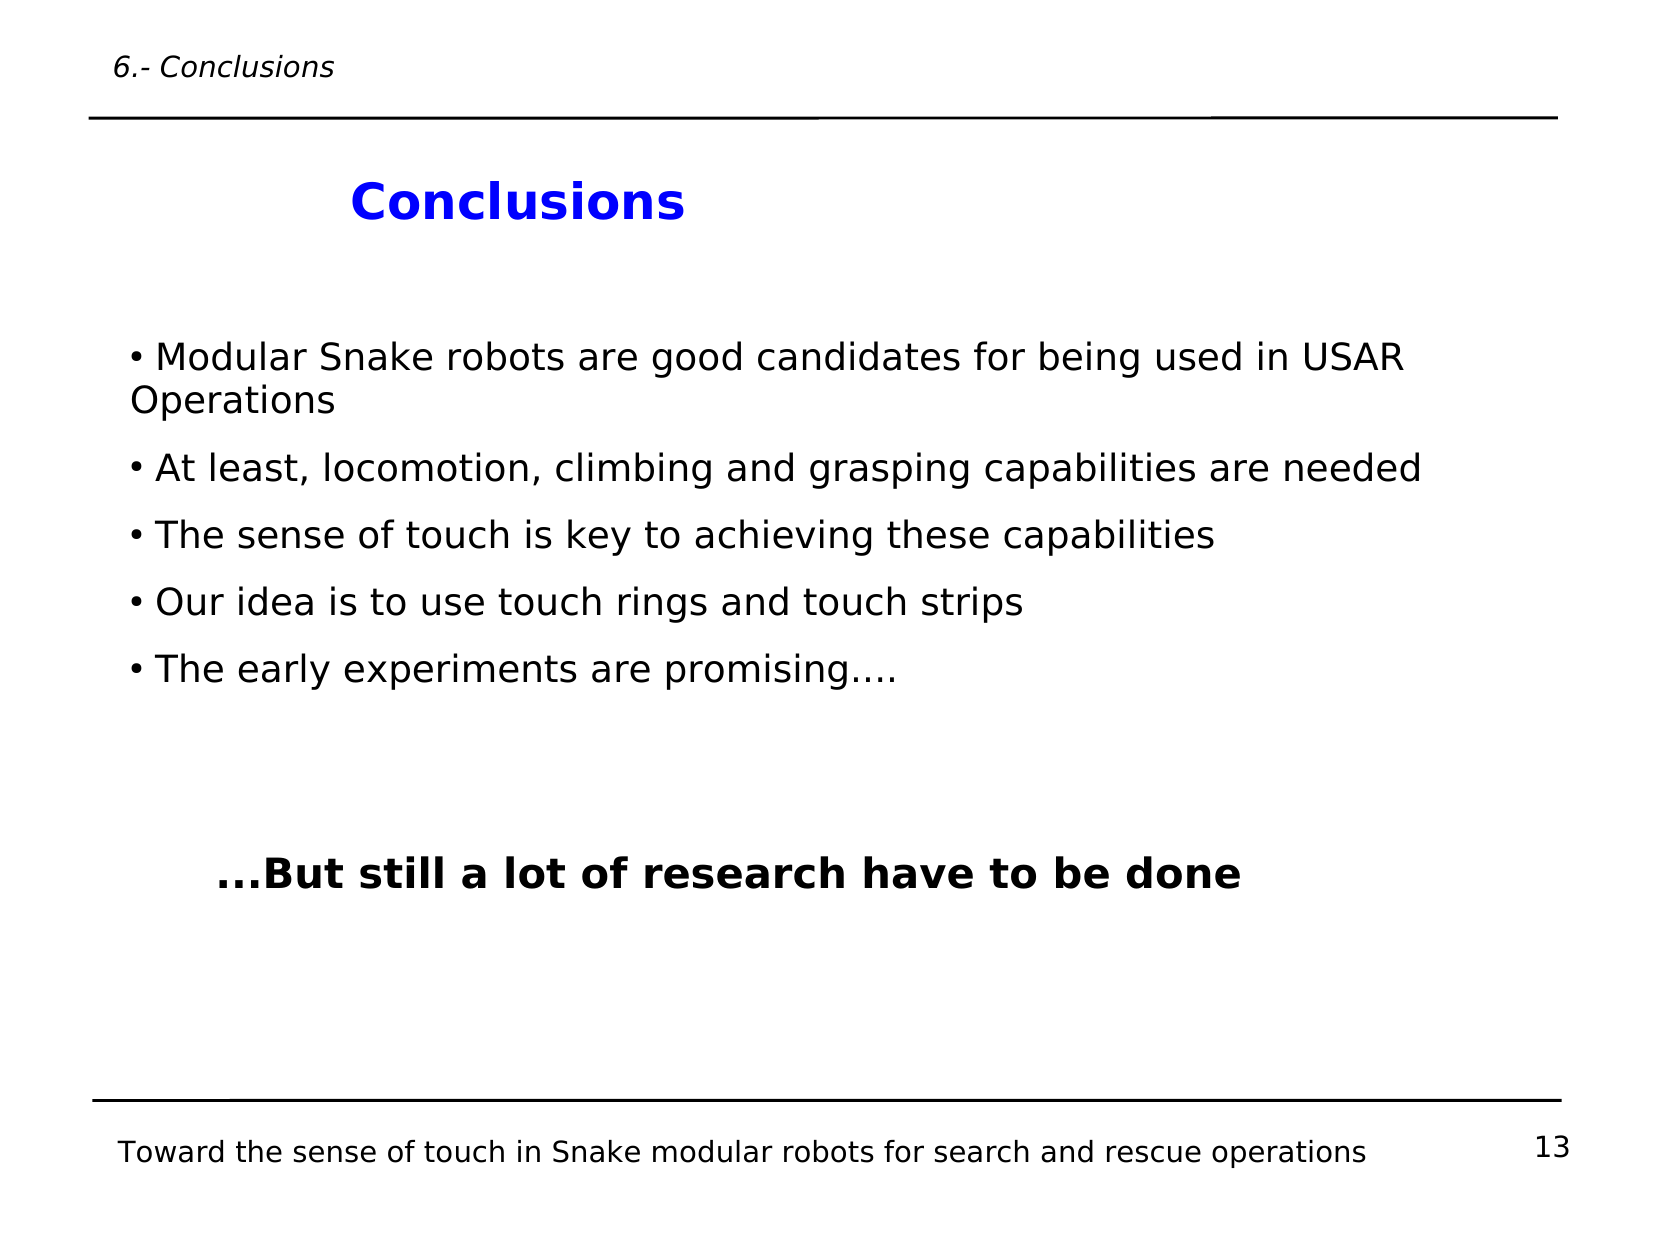

6.- Conclusions
Conclusions
 Modular Snake robots are good candidates for being used in USAR Operations
 At least, locomotion, climbing and grasping capabilities are needed
 The sense of touch is key to achieving these capabilities
 Our idea is to use touch rings and touch strips
 The early experiments are promising....
...But still a lot of research have to be done
Toward the sense of touch in Snake modular robots for search and rescue operations
13